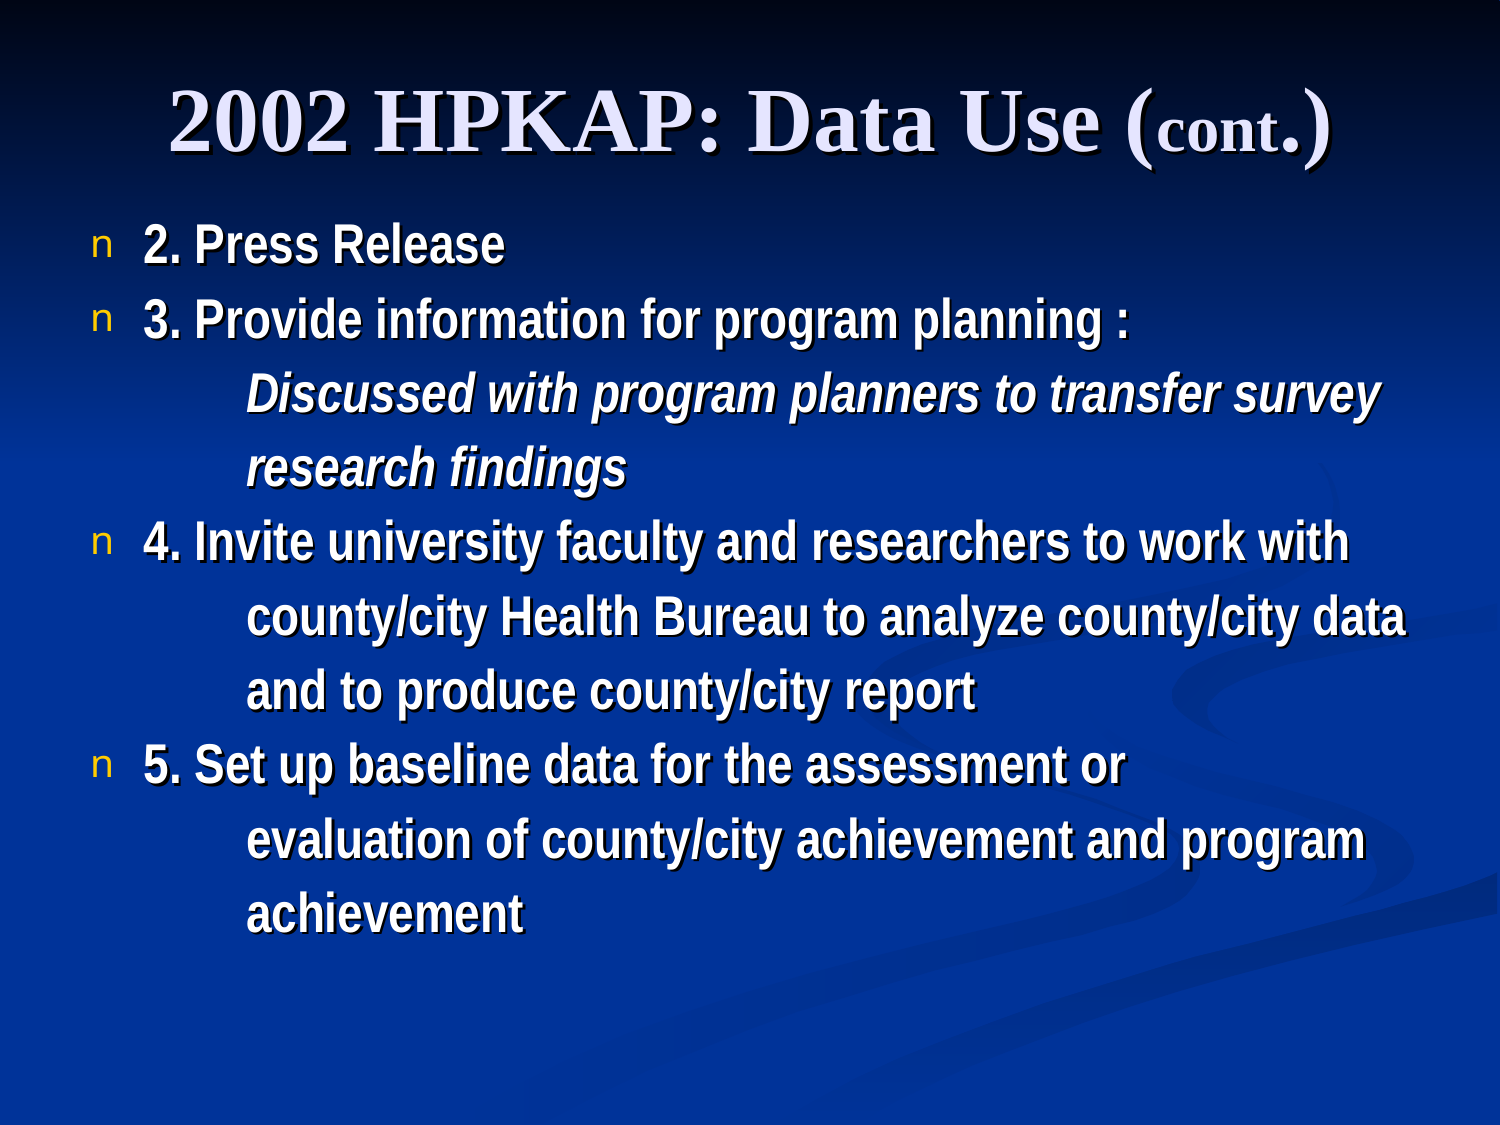

# 2002 HPKAP: Data Use (cont.)
2. Press Release
3. Provide information for program planning :
 Discussed with program planners to transfer survey
 research findings
4. Invite university faculty and researchers to work with
 county/city Health Bureau to analyze county/city data
 and to produce county/city report
5. Set up baseline data for the assessment or
 evaluation of county/city achievement and program
 achievement